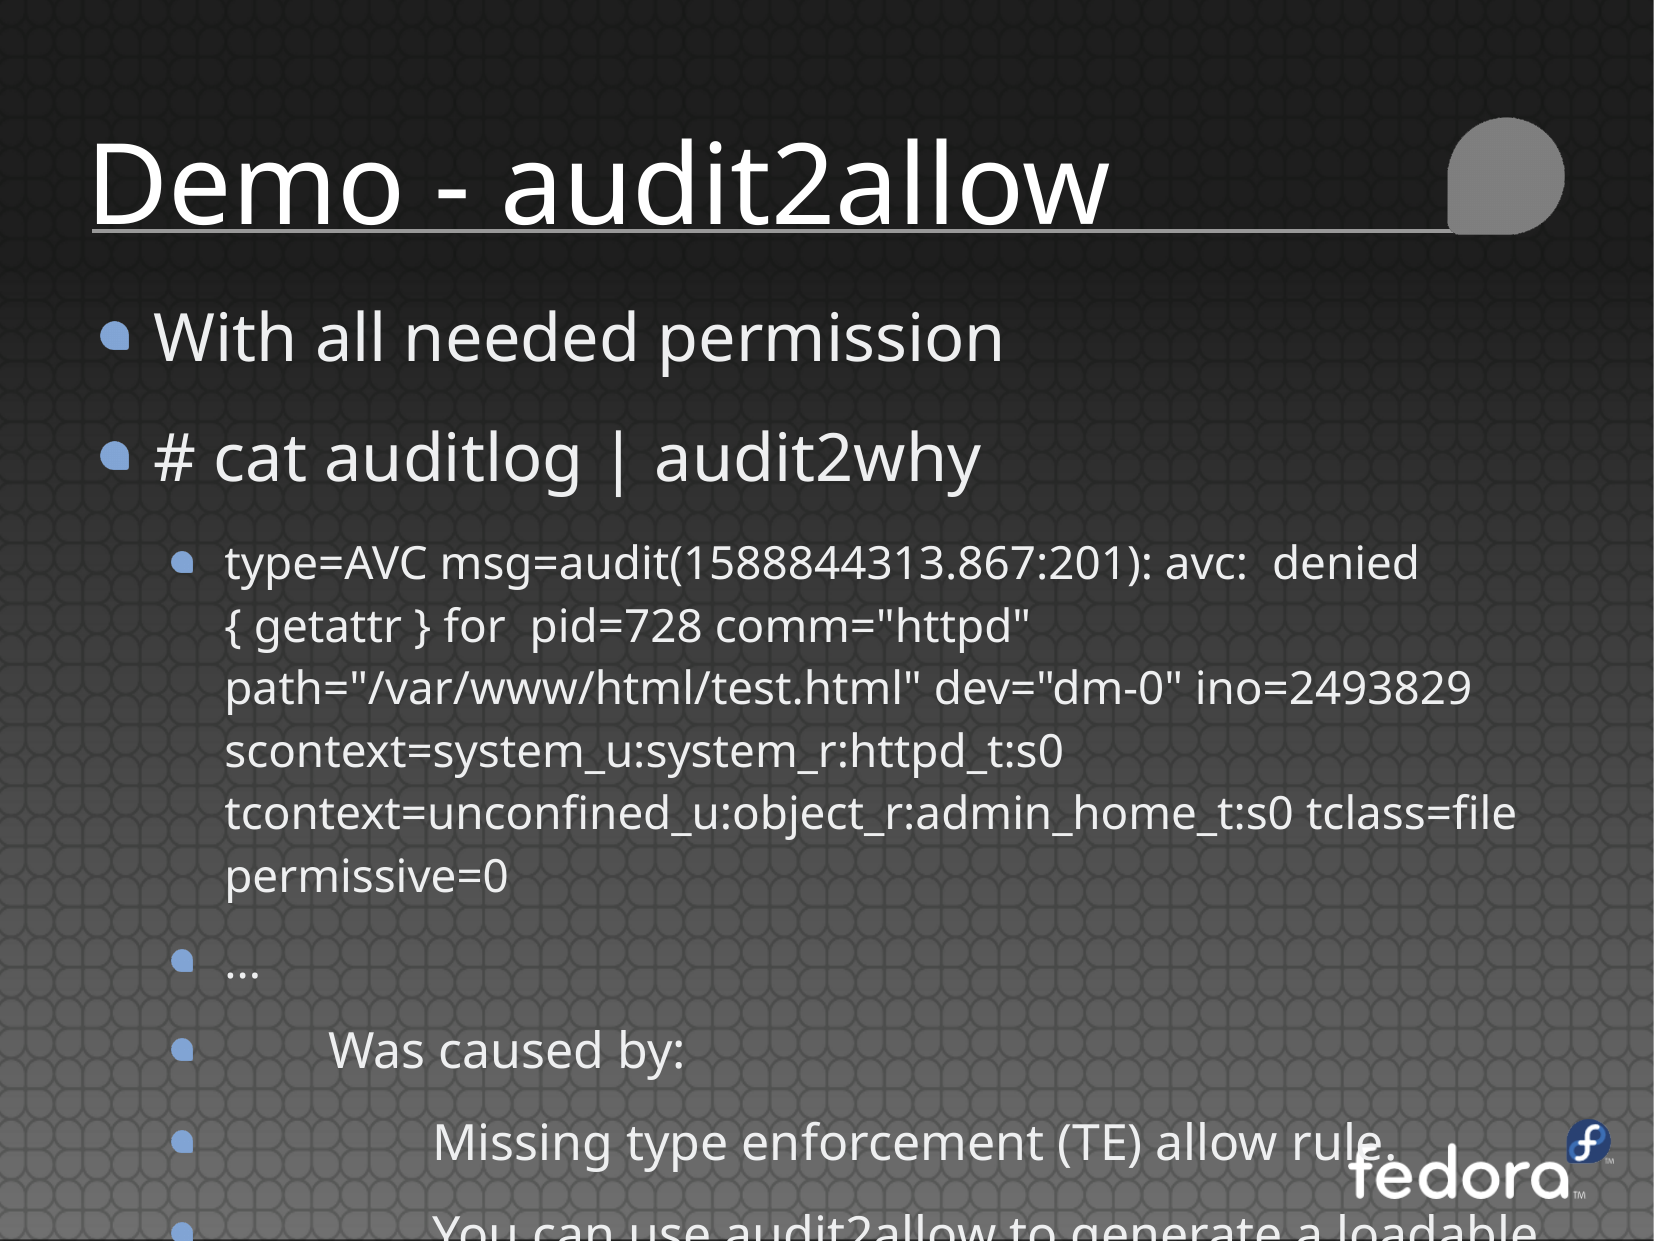

# Demo - audit2allow
With all needed permission
# cat auditlog | audit2why
type=AVC msg=audit(1588844313.867:201): avc: denied { getattr } for pid=728 comm="httpd" path="/var/www/html/test.html" dev="dm-0" ino=2493829 scontext=system_u:system_r:httpd_t:s0 tcontext=unconfined_u:object_r:admin_home_t:s0 tclass=file permissive=0
...
 Was caused by:
 Missing type enforcement (TE) allow rule.
 You can use audit2allow to generate a loadable module to allow this access.